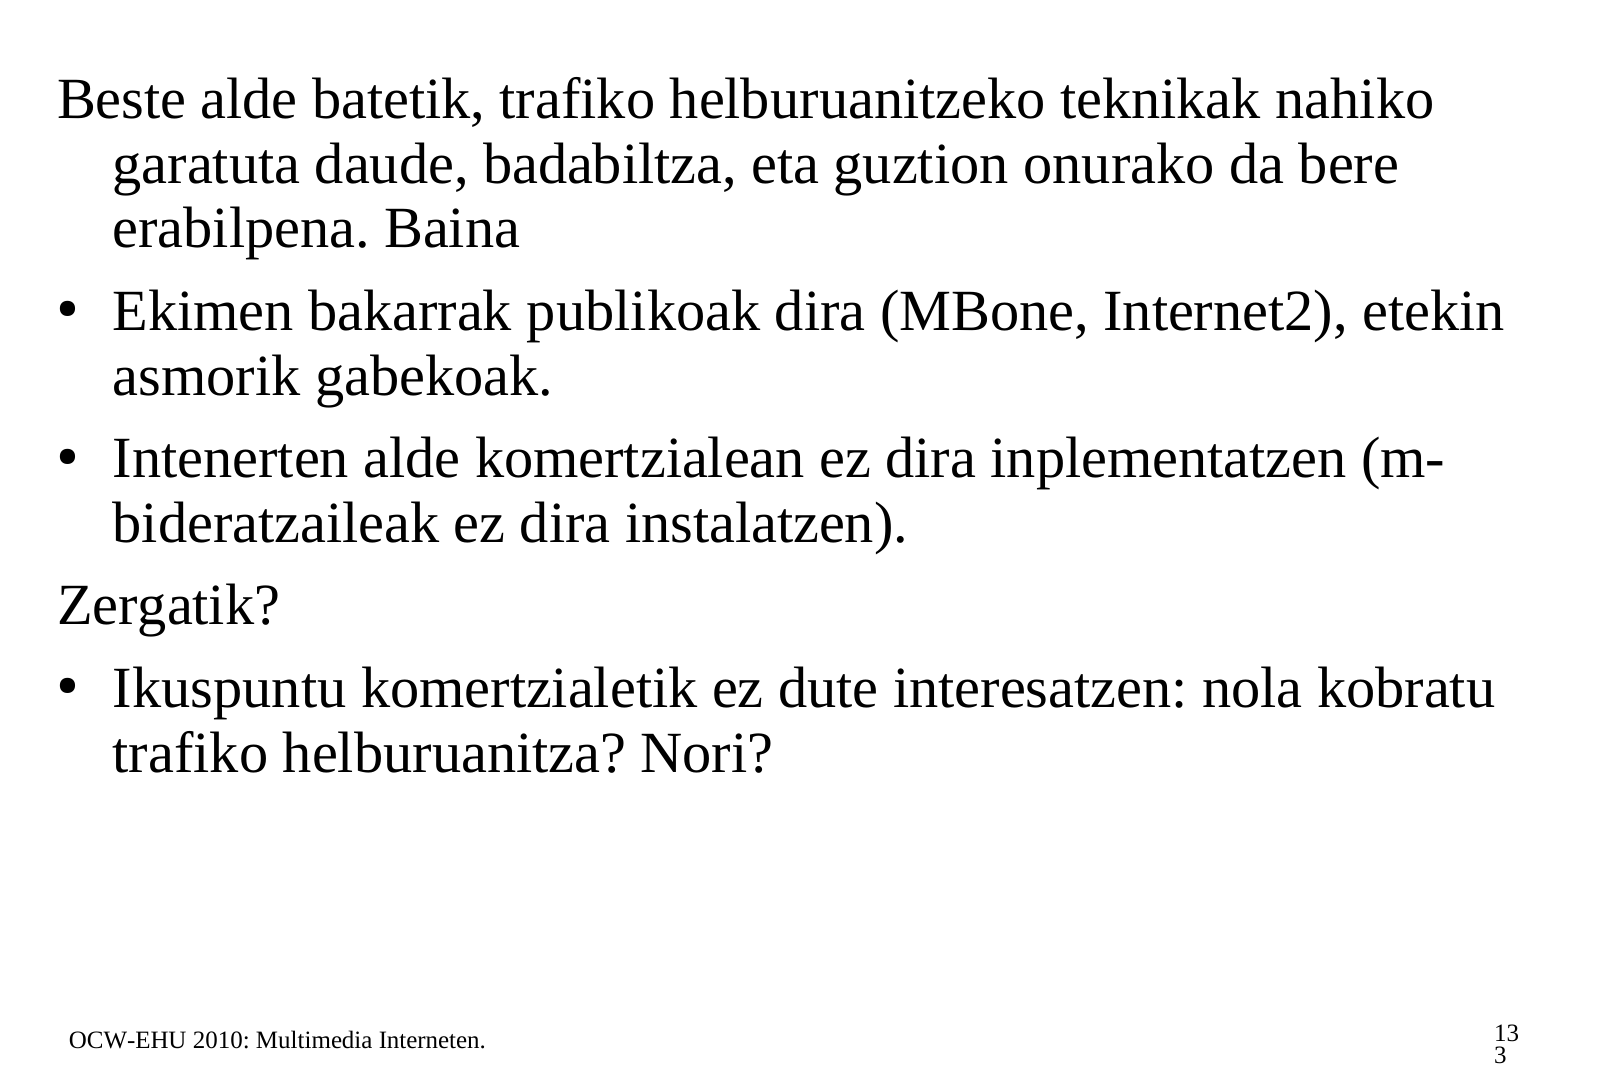

# Beste alde batetik, trafiko helburuanitzeko teknikak nahiko garatuta daude, badabiltza, eta guztion onurako da bere erabilpena. Baina
Ekimen bakarrak publikoak dira (MBone, Internet2), etekin asmorik gabekoak.
Intenerten alde komertzialean ez dira inplementatzen (m-bideratzaileak ez dira instalatzen).
Zergatik?
Ikuspuntu komertzialetik ez dute interesatzen: nola kobratu trafiko helburuanitza? Nori?
133